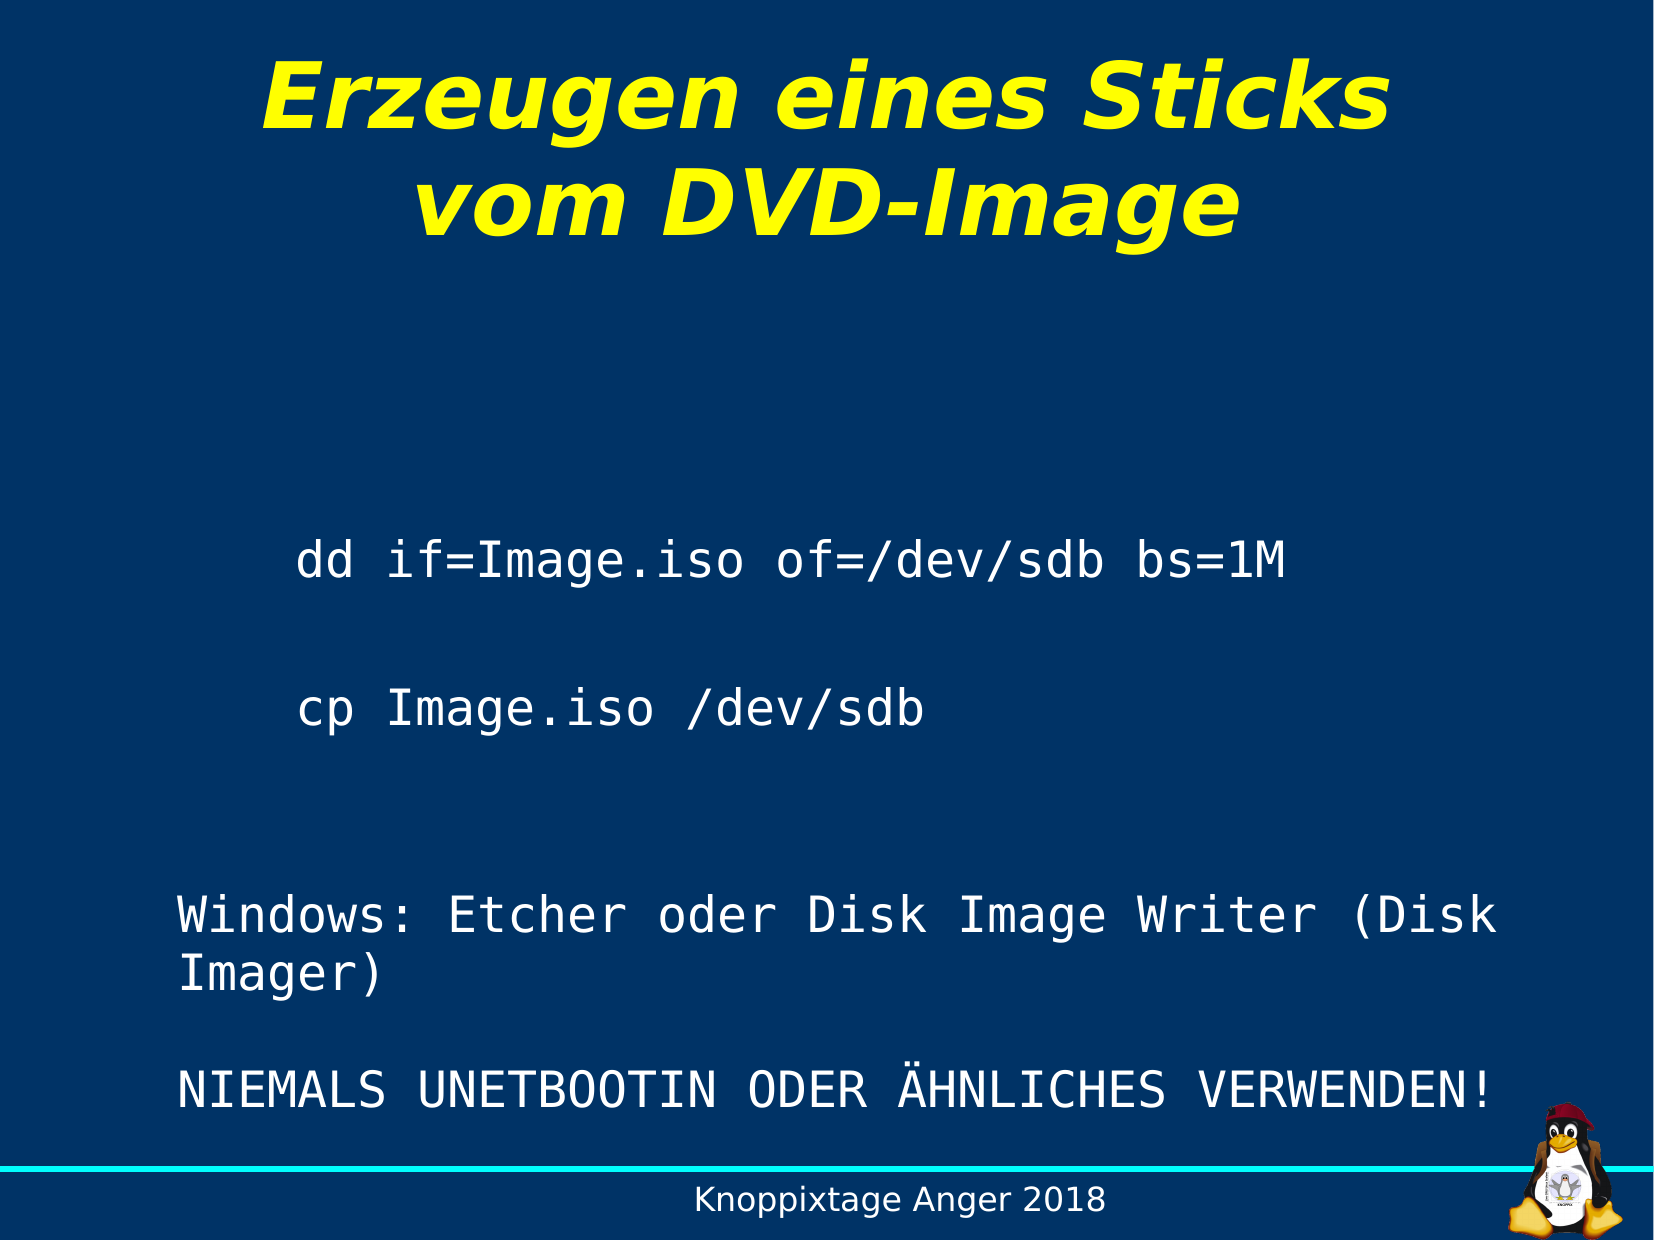

# Erzeugen eines Sticks vom DVD-Image
dd if=Image.iso of=/dev/sdb bs=1M
cp Image.iso /dev/sdb
Windows: Etcher oder Disk Image Writer (Disk Imager)
NIEMALS UNETBOOTIN ODER ÄHNLICHES VERWENDEN!